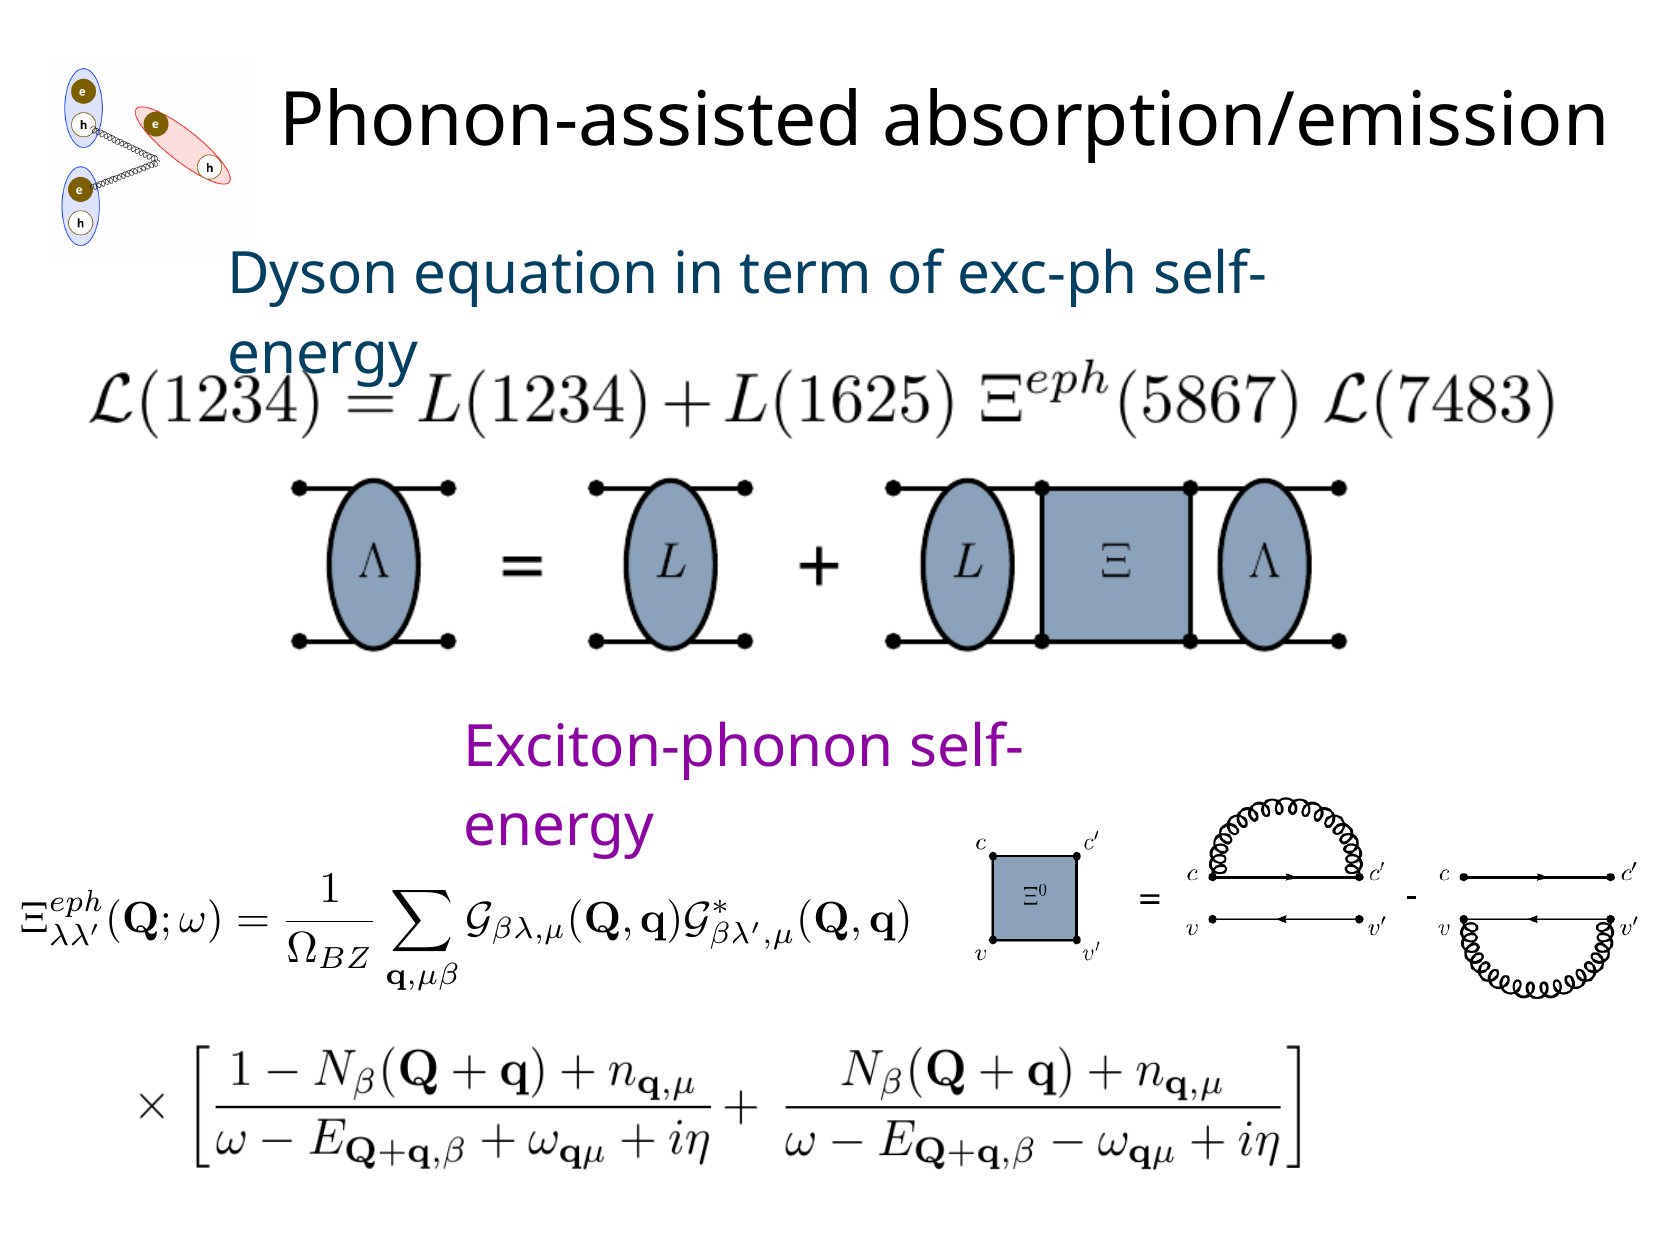

# Phonon-assisted absorption/emission
Dyson equation in term of exc-ph self-energy
Exciton-phonon self-energy